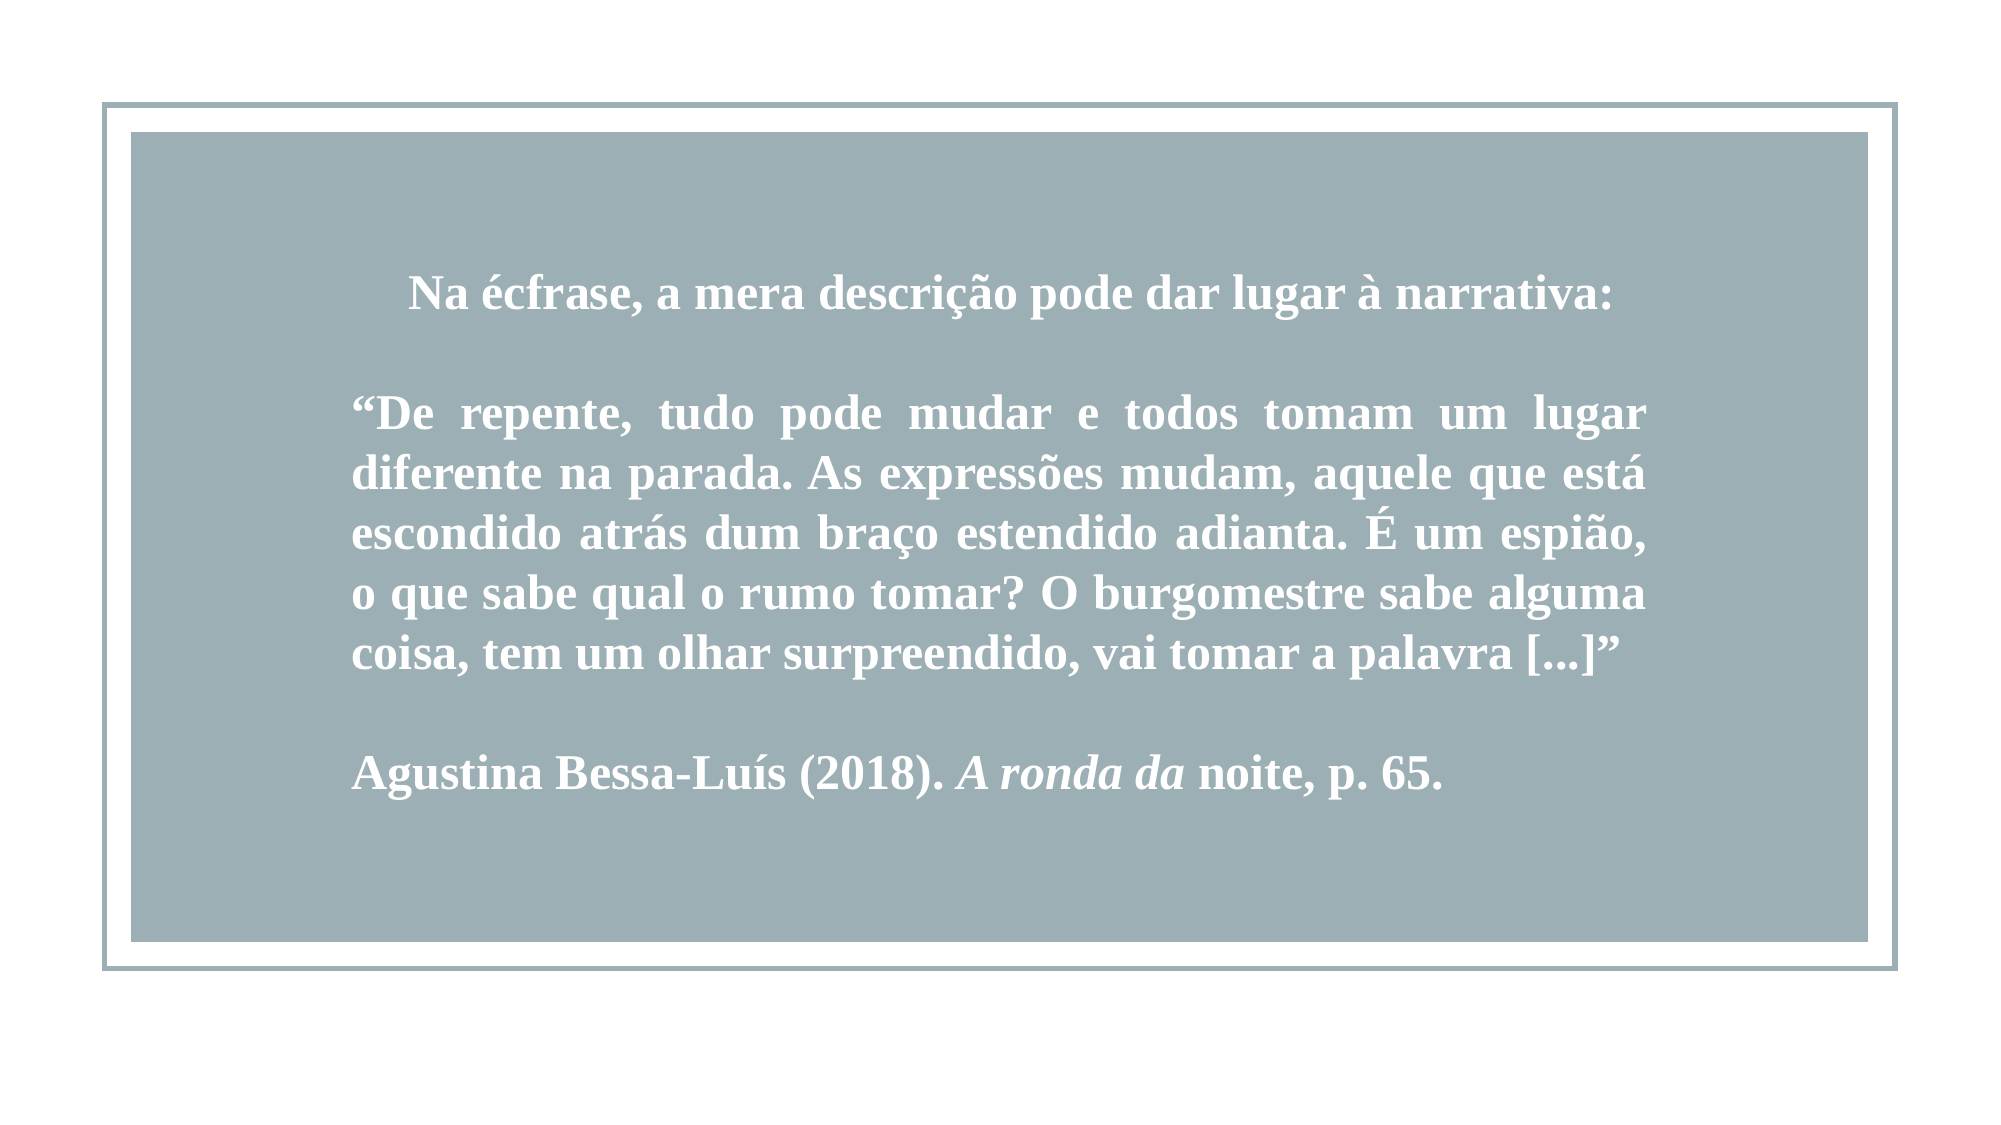

Na écfrase, a mera descrição pode dar lugar à narrativa:
“De repente, tudo pode mudar e todos tomam um lugar diferente na parada. As expressões mudam, aquele que está escondido atrás dum braço estendido adianta. É um espião, o que sabe qual o rumo tomar? O burgomestre sabe alguma coisa, tem um olhar surpreendido, vai tomar a palavra [...]”
Agustina Bessa-Luís (2018). A ronda da noite, p. 65.